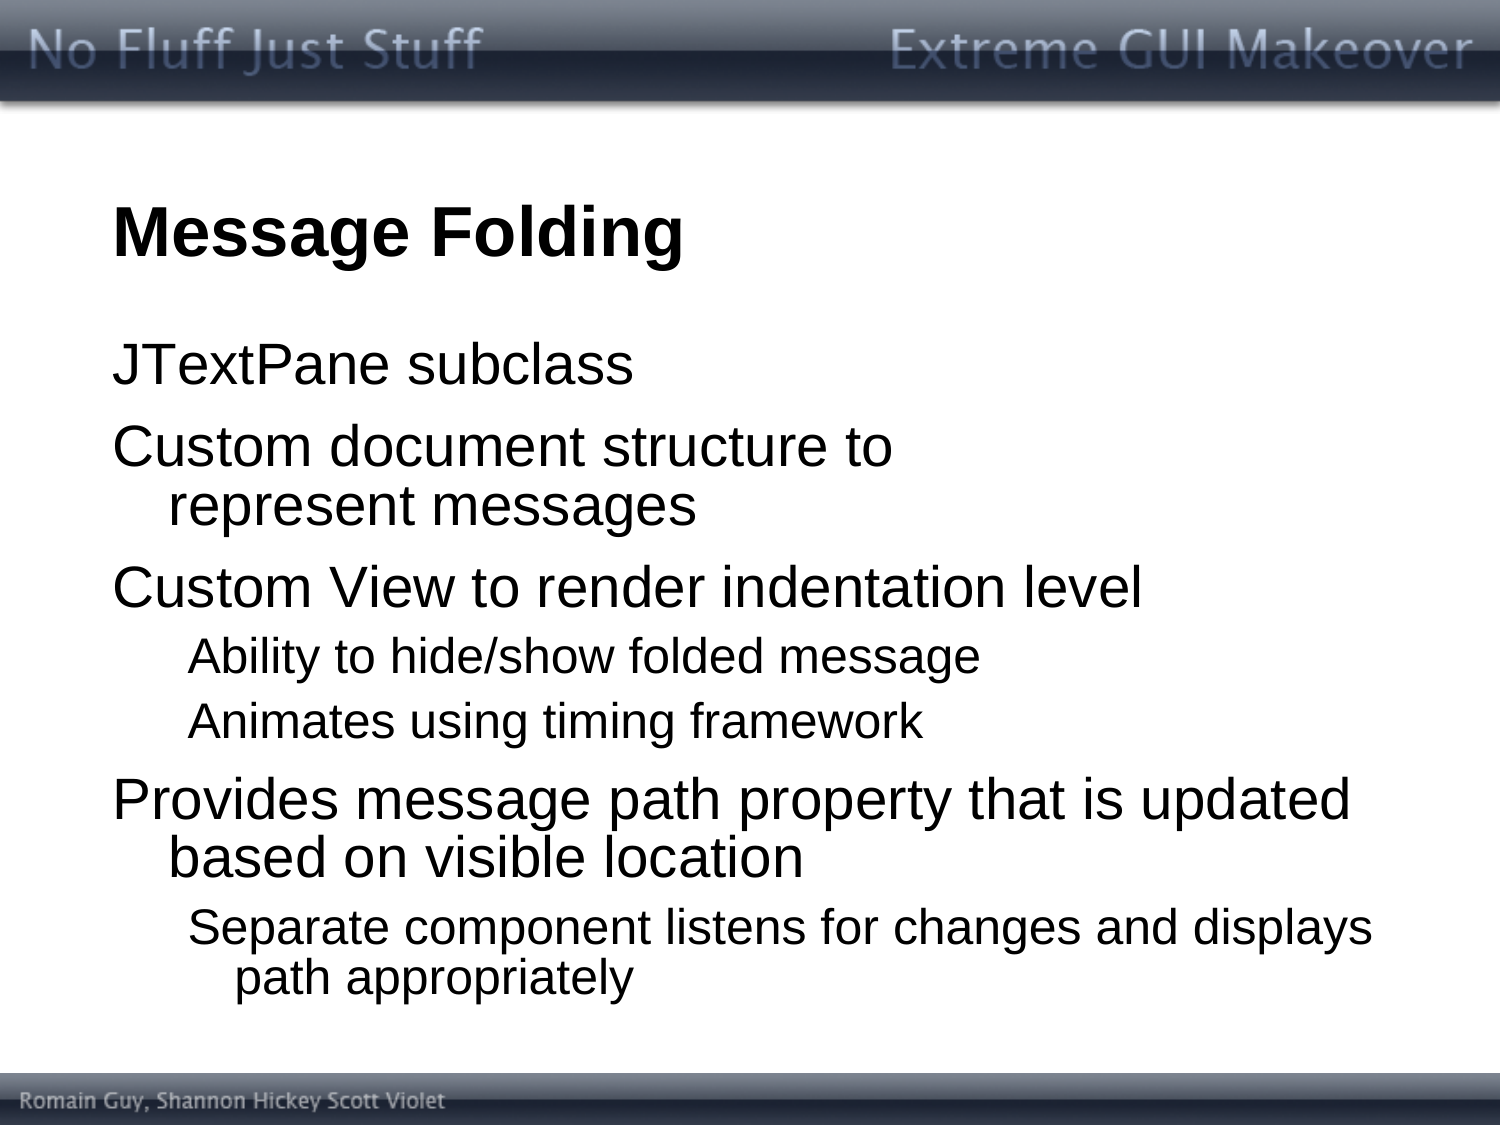

# Message Folding
JTextPane subclass
Custom document structure to
represent messages
Custom View to render indentation level
Ability to hide/show folded message
Animates using timing framework
Provides message path property that is updated based on visible location
Separate component listens for changes and displays path appropriately